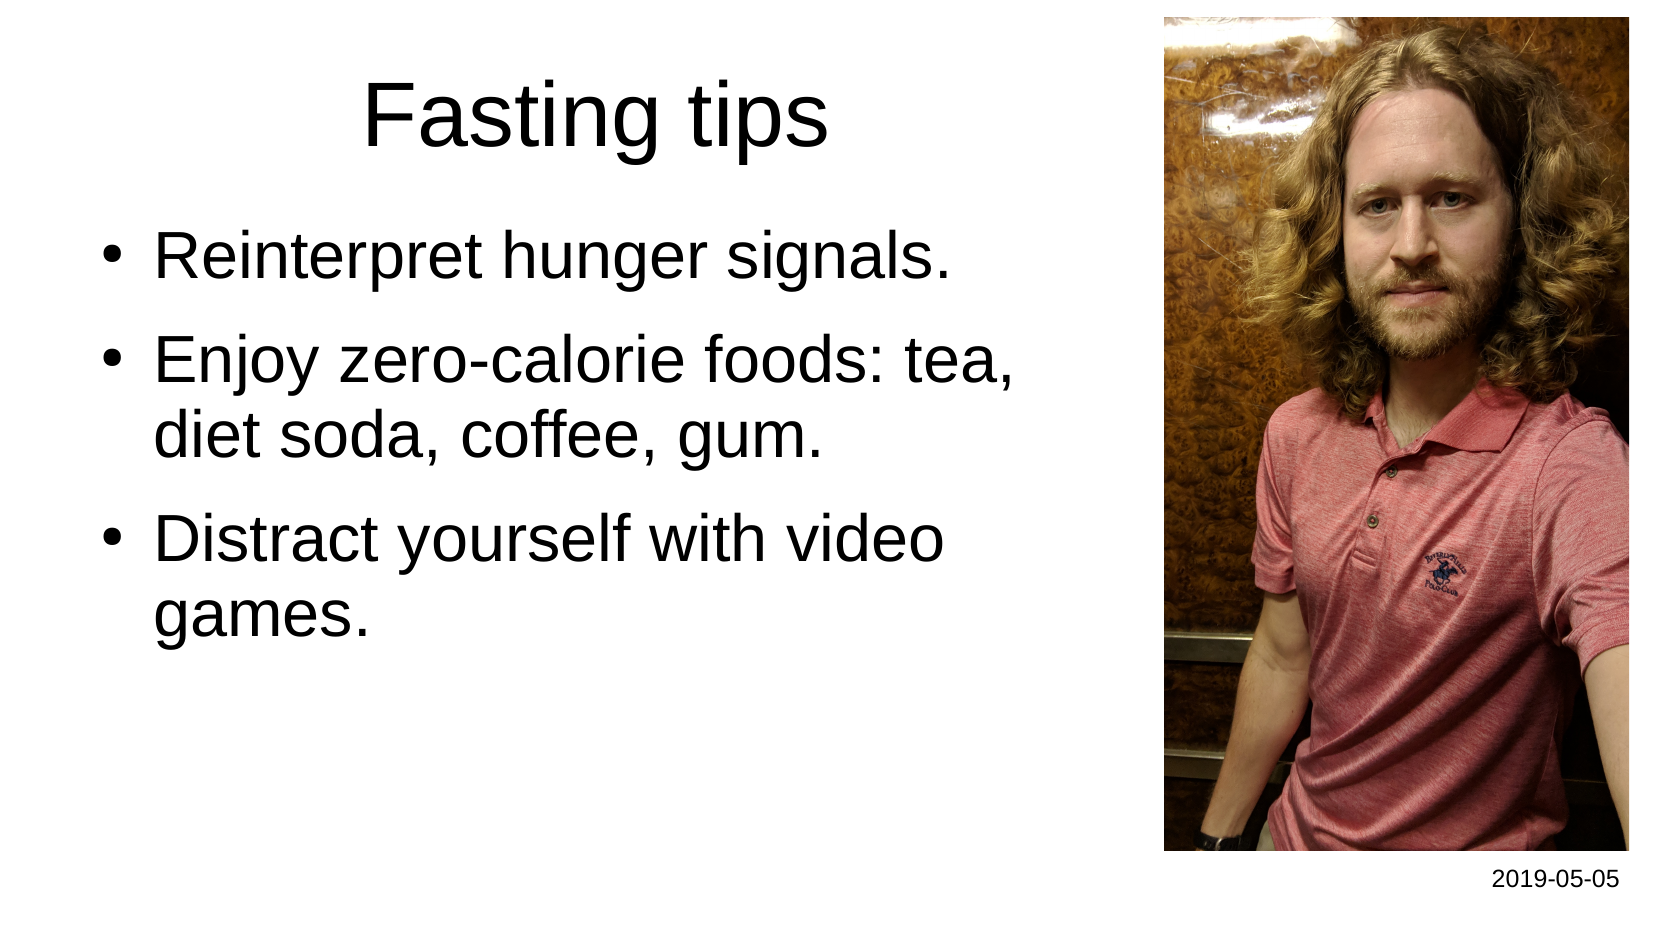

# Fasting tips
Reinterpret hunger signals.
Enjoy zero-calorie foods: tea, diet soda, coffee, gum.
Distract yourself with video games.
2019-05-05